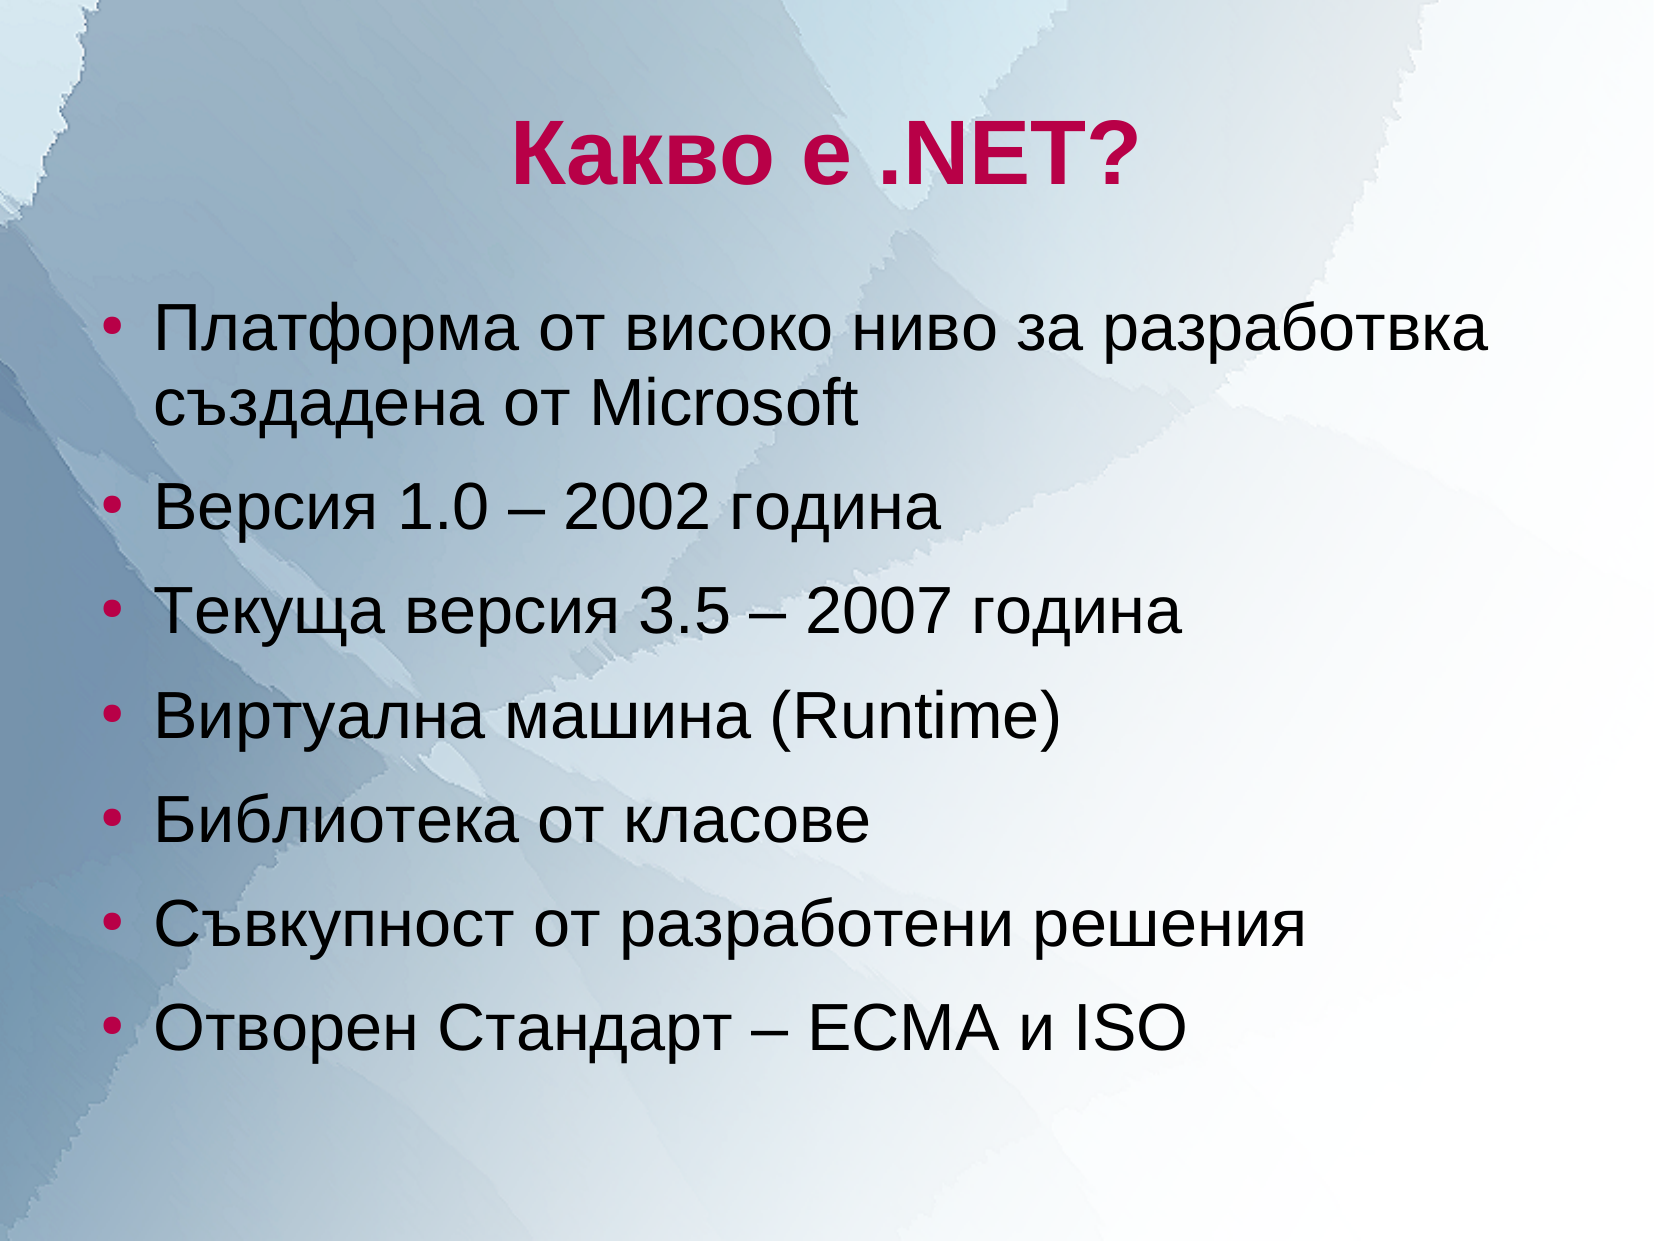

# Какво е .NET?
Платформа от високо ниво за разработвка създадена от Microsoft
Версия 1.0 – 2002 година
Текуща версия 3.5 – 2007 година
Виртуална машина (Runtime)
Библиотека от класове
Съвкупност от разработени решения
Отворен Стандарт – ECMA и ISO